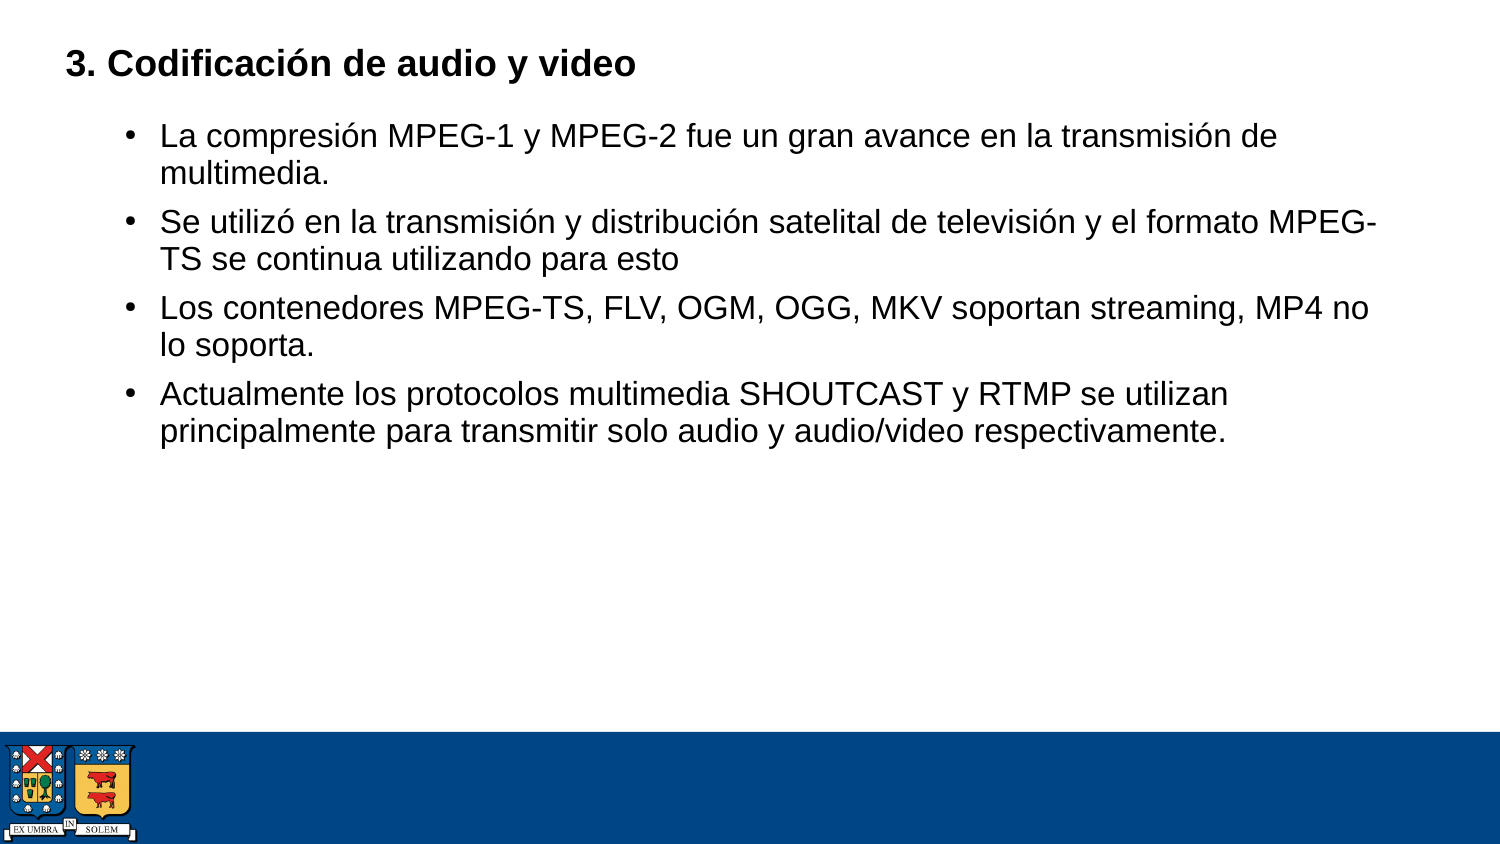

3. Codificación de audio y video
La compresión MPEG-1 y MPEG-2 fue un gran avance en la transmisión de multimedia.
Se utilizó en la transmisión y distribución satelital de televisión y el formato MPEG-TS se continua utilizando para esto
Los contenedores MPEG-TS, FLV, OGM, OGG, MKV soportan streaming, MP4 no lo soporta.
Actualmente los protocolos multimedia SHOUTCAST y RTMP se utilizan principalmente para transmitir solo audio y audio/video respectivamente.